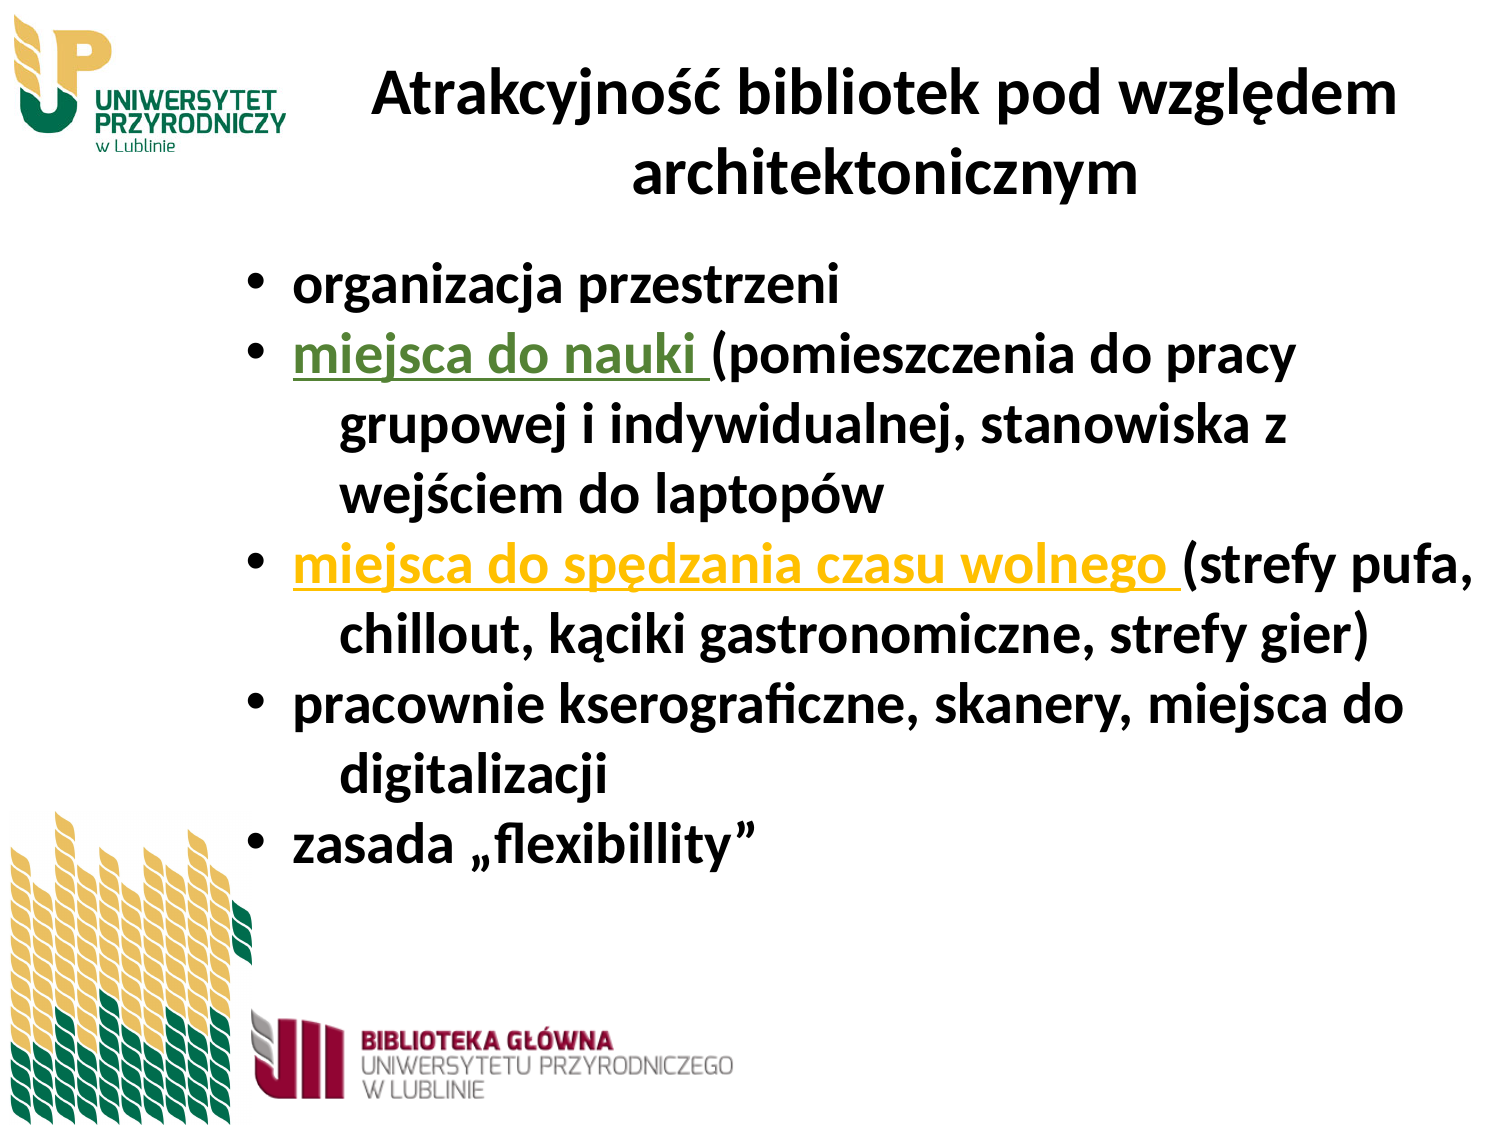

Atrakcyjność bibliotek pod względem architektonicznym
organizacja przestrzeni
miejsca do nauki (pomieszczenia do pracy grupowej i indywidualnej, stanowiska z wejściem do laptopów
miejsca do spędzania czasu wolnego (strefy pufa, chillout, kąciki gastronomiczne, strefy gier)
pracownie kserograficzne, skanery, miejsca do digitalizacji
zasada „flexibillity”